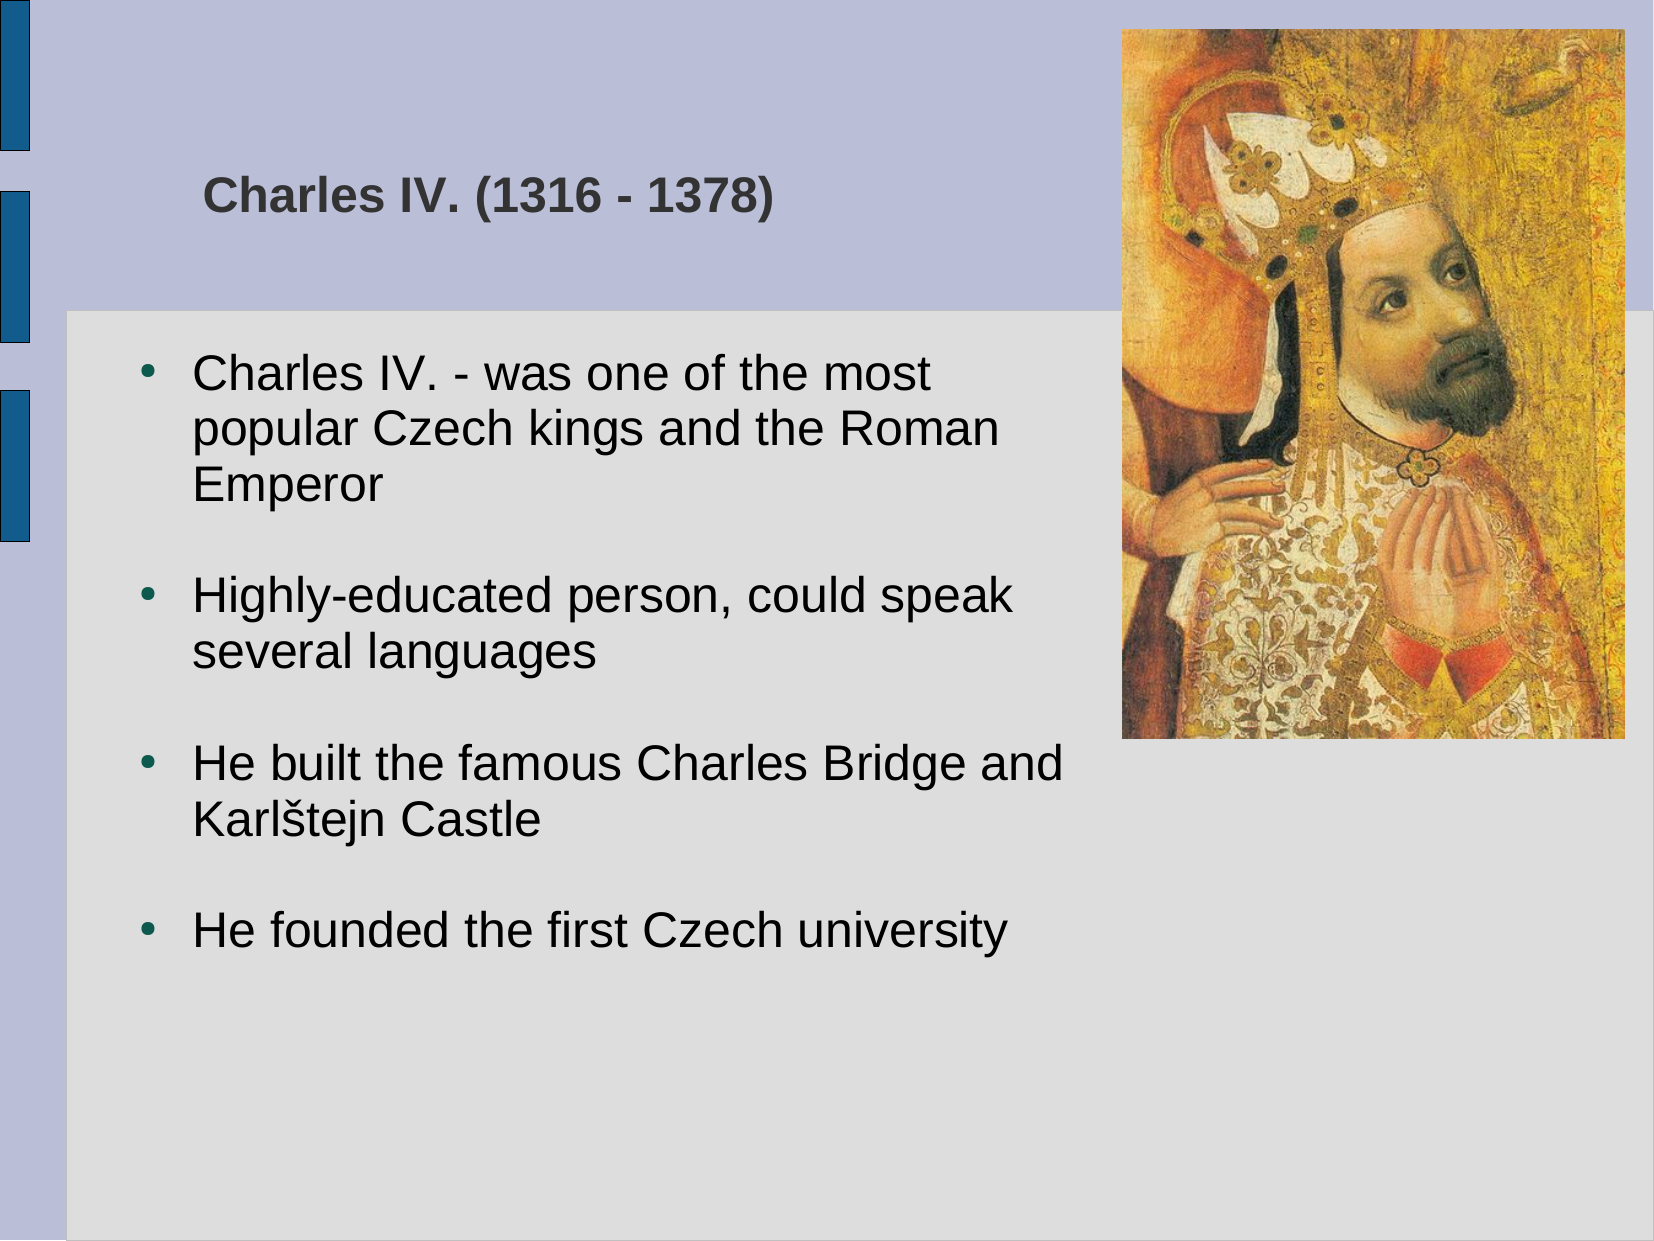

# Charles IV. (1316 - 1378)
Charles IV. - was one of the most popular Czech kings and the Roman Emperor
Highly-educated person, could speak several languages
He built the famous Charles Bridge and Karlštejn Castle
He founded the first Czech university